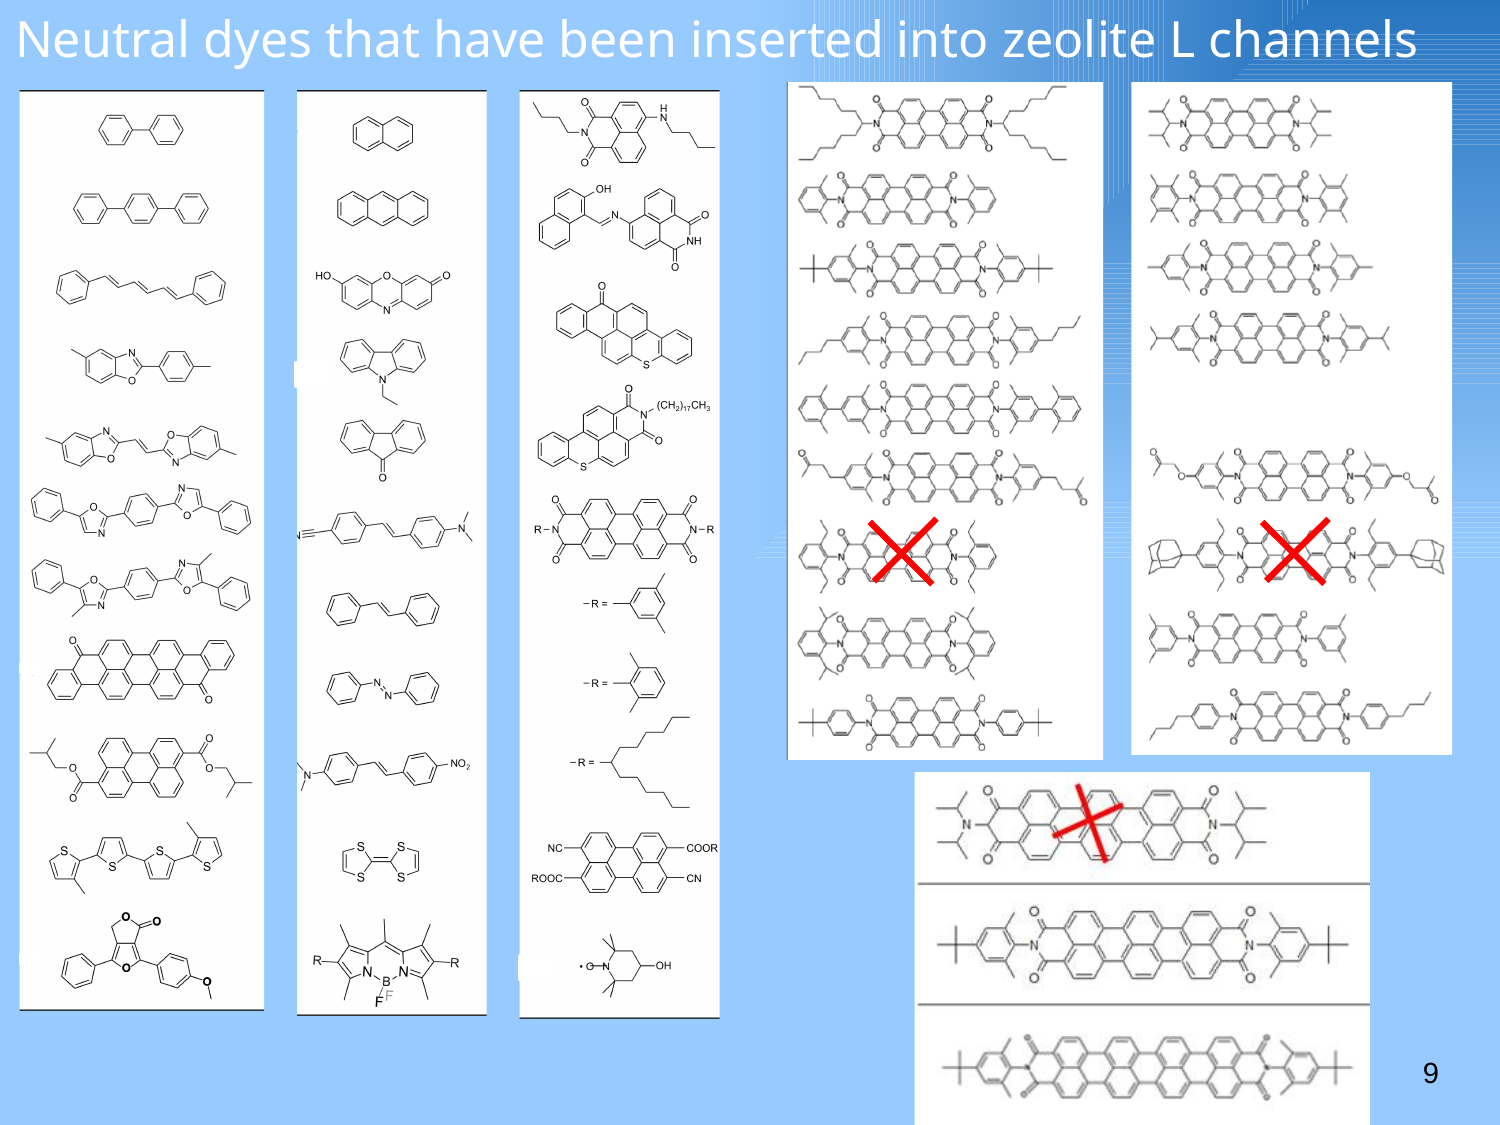

Neutral dyes that have been inserted into zeolite L channels